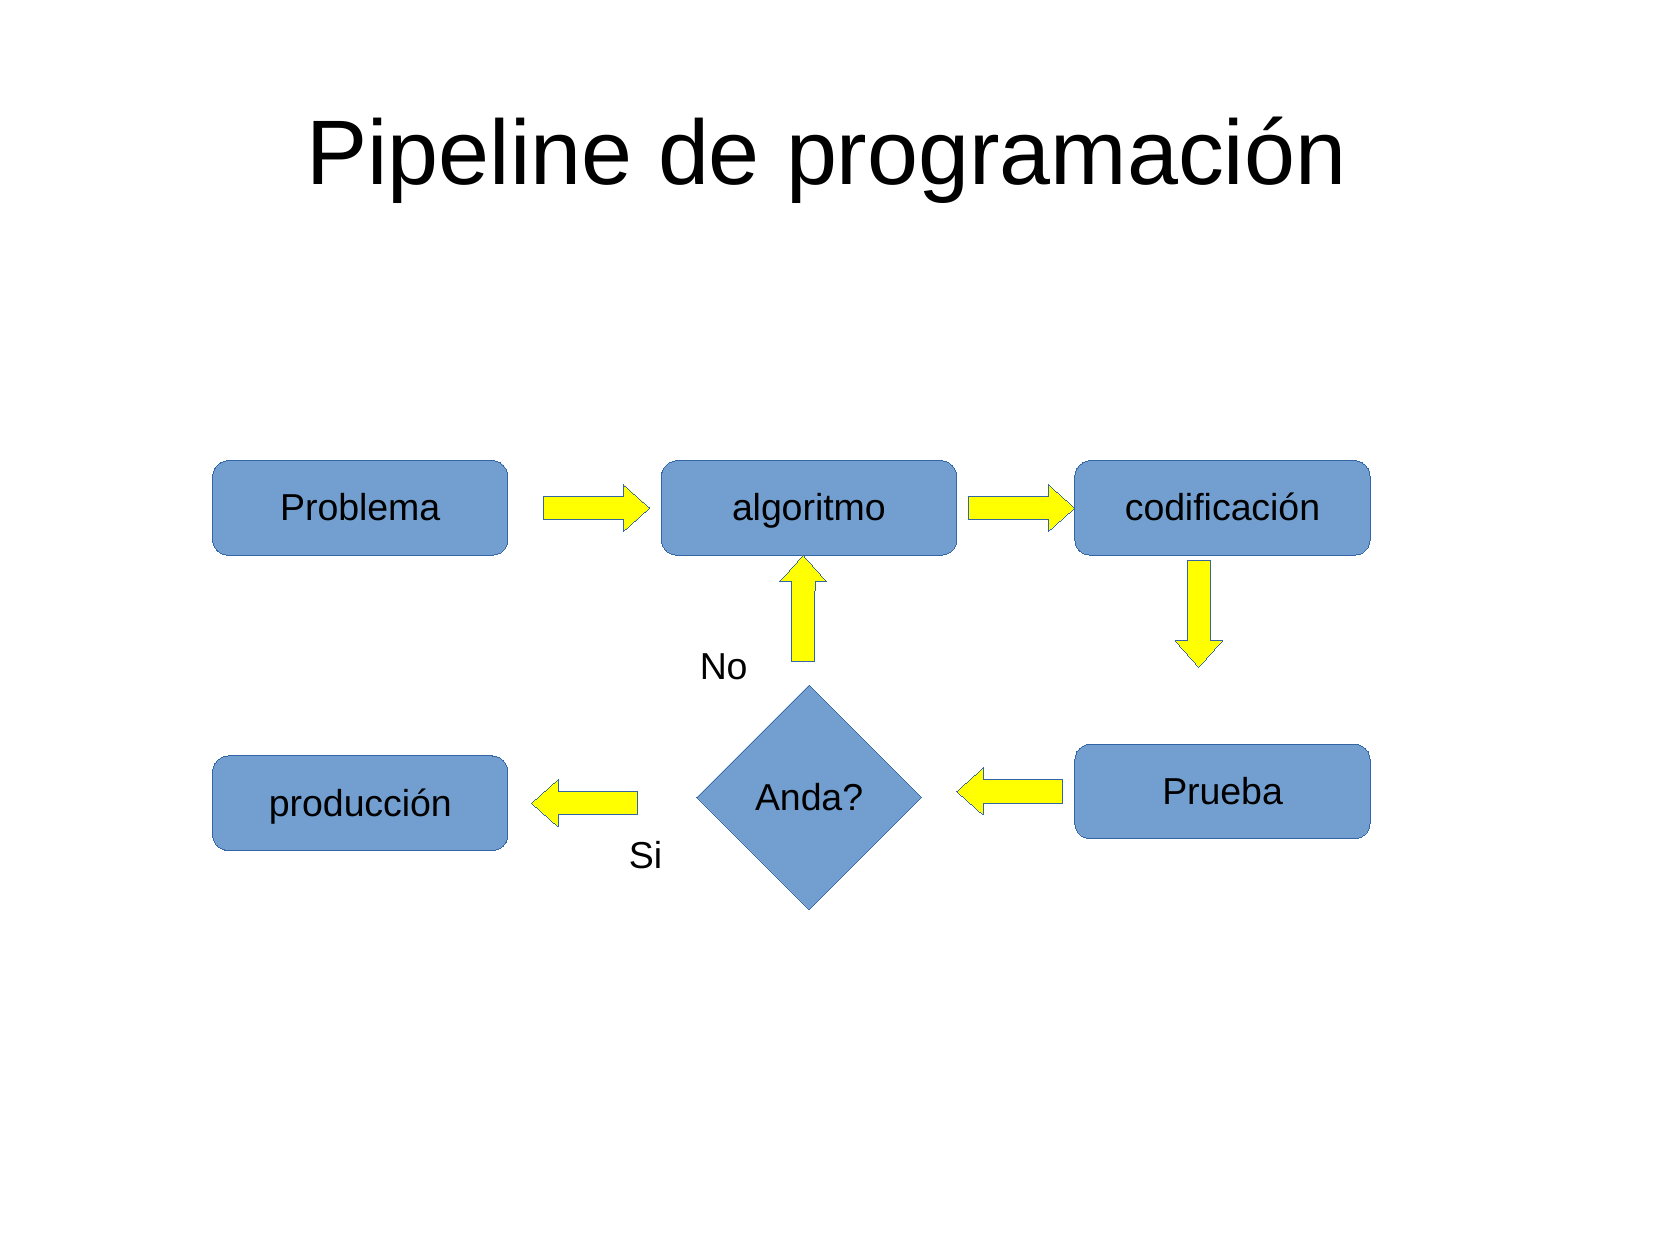

# Pipeline de programación
Problema
algoritmo
codificación
No
Anda?
Prueba
producción
Si